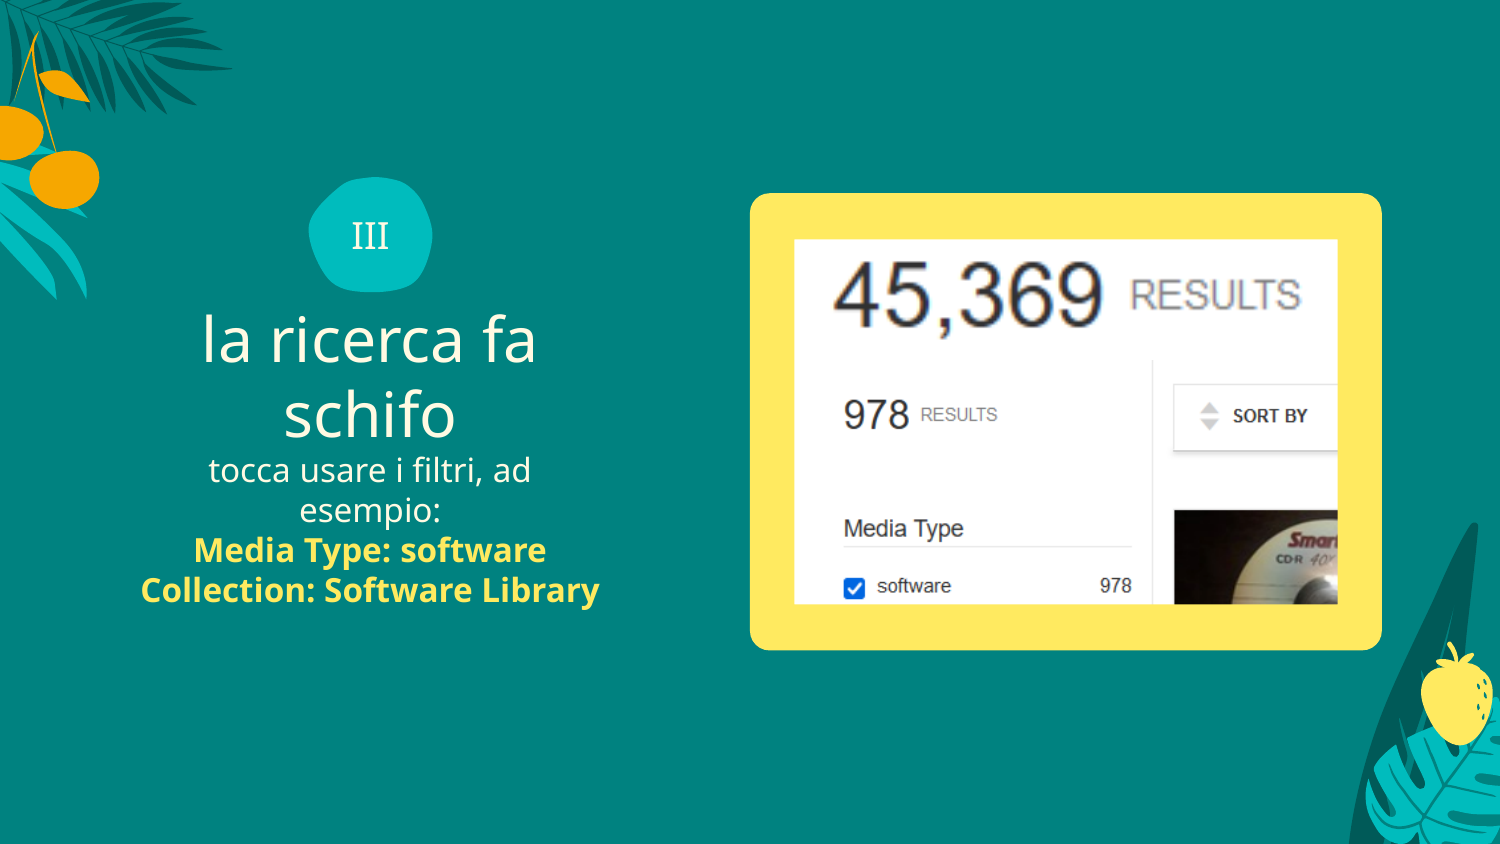

III
# la ricerca fa schifo
tocca usare i filtri, ad esempio:
Media Type: software
Collection: Software Library